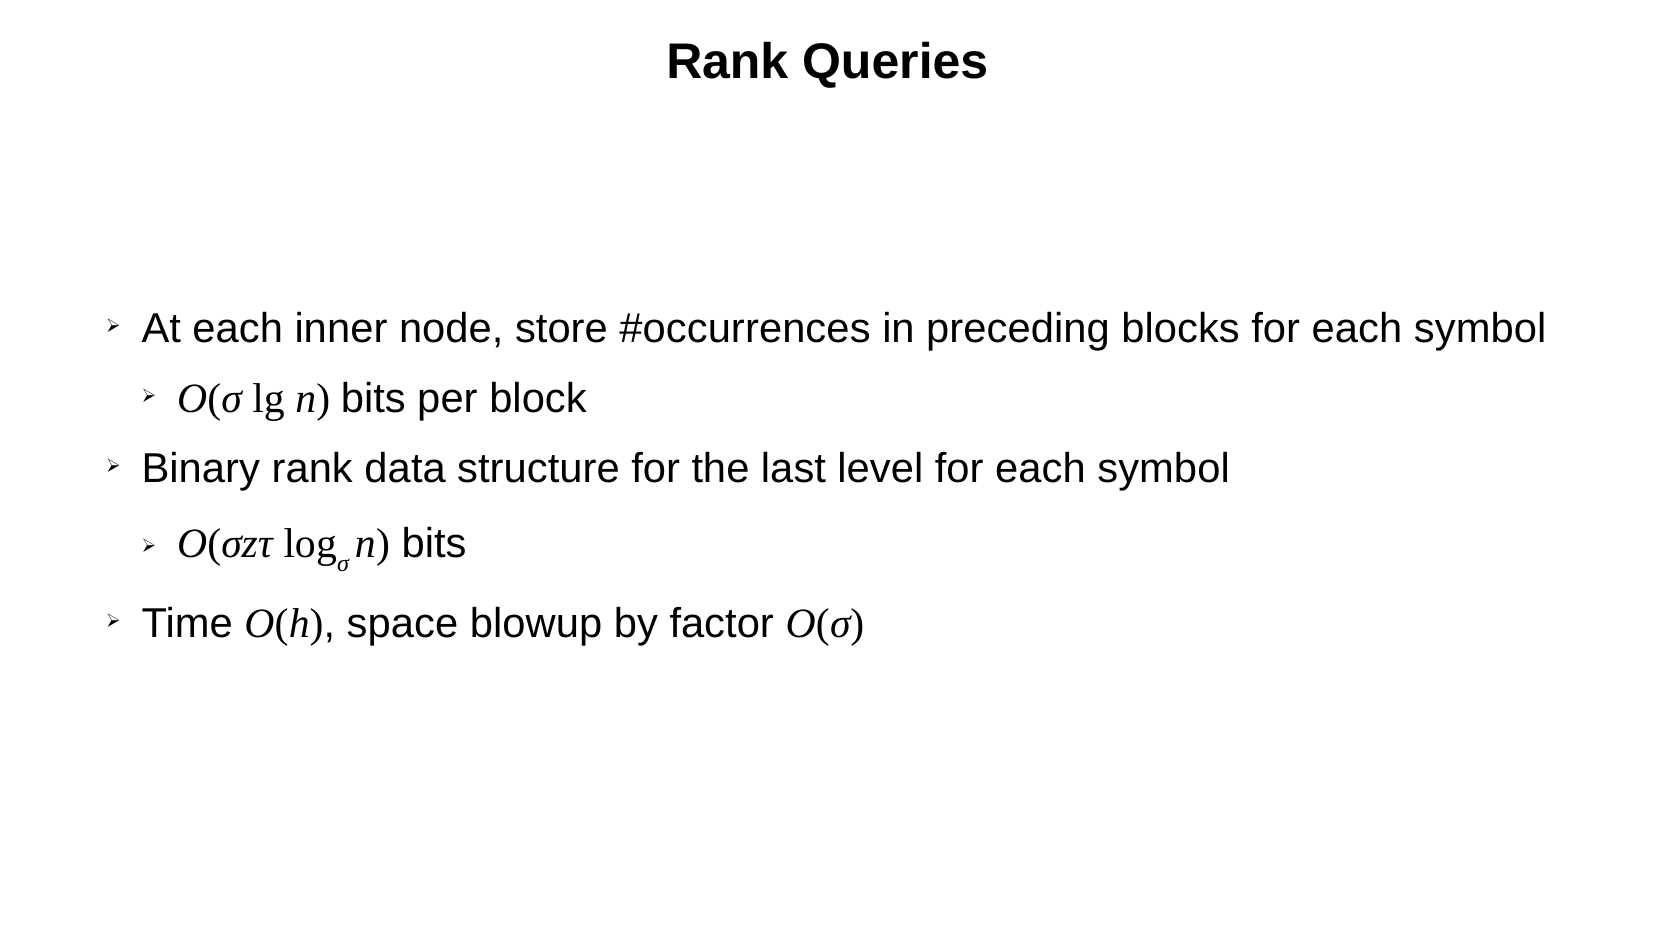

Rank Queries
At each inner node, store #occurrences in preceding blocks for each symbol
O(σ lg n) bits per block
Binary rank data structure for the last level for each symbol
O(σzτ logσ n) bits
Time O(h), space blowup by factor O(σ)